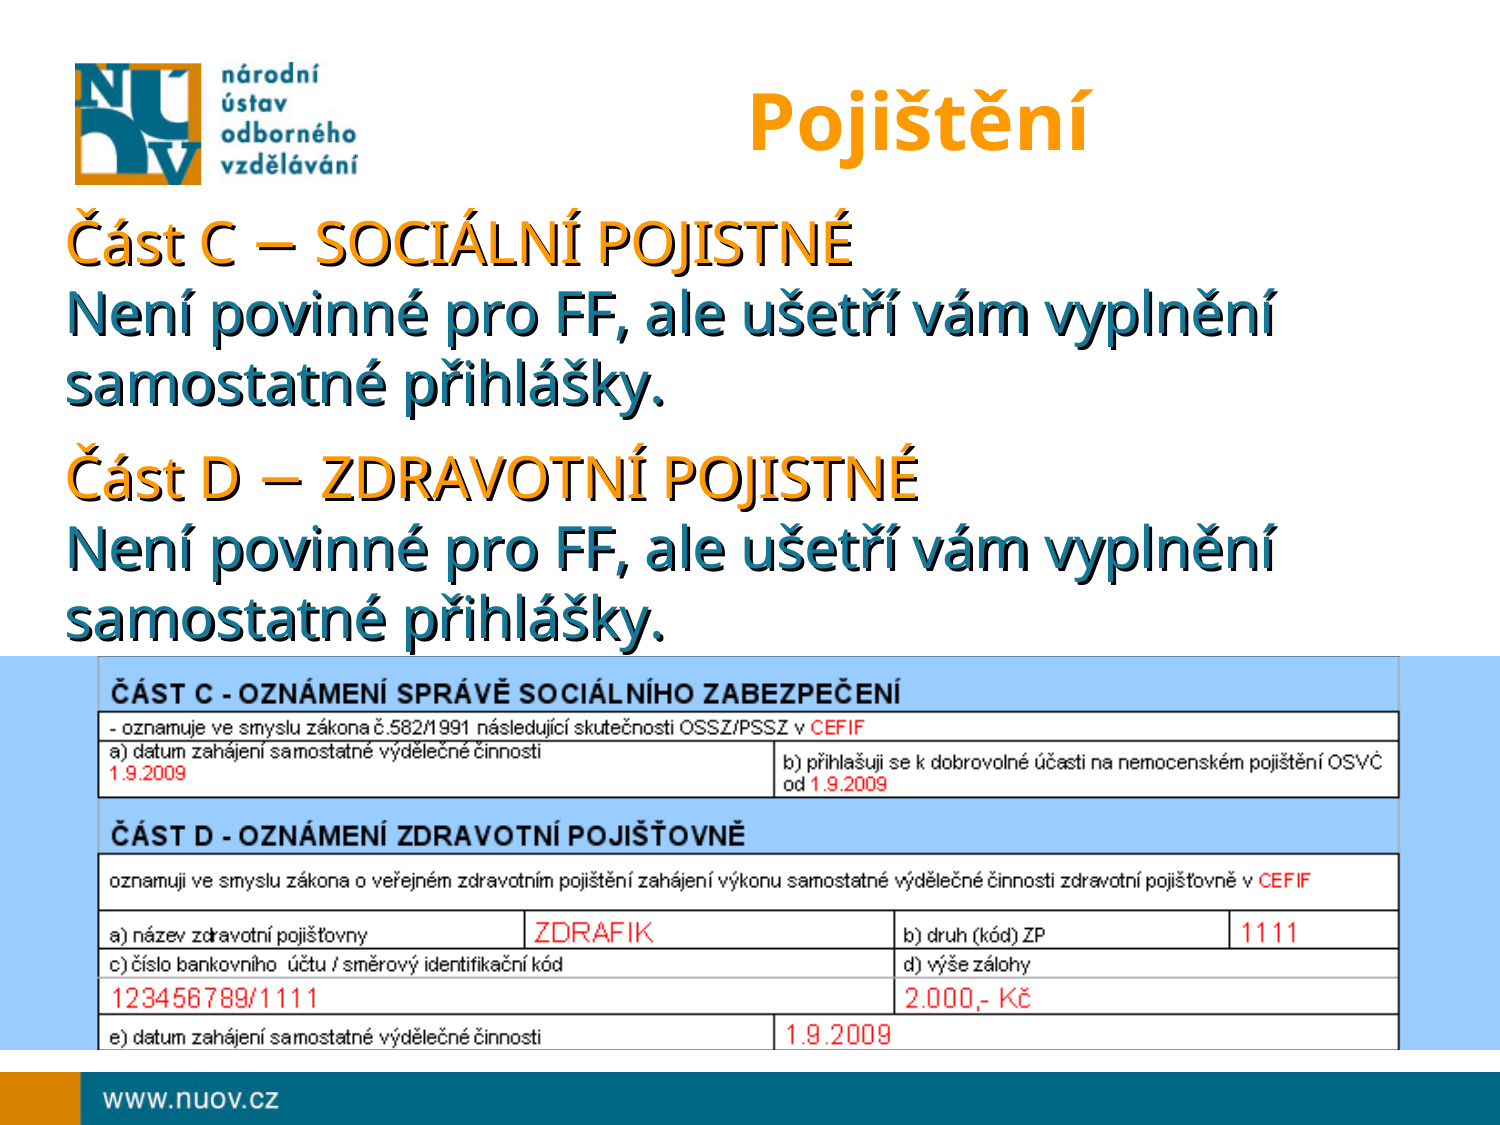

# Pojištění
Část C − SOCIÁLNÍ POJISTNÉ
Není povinné pro FF, ale ušetří vám vyplnění
samostatné přihlášky.
Část D − ZDRAVOTNÍ POJISTNÉ
Není povinné pro FF, ale ušetří vám vyplnění
samostatné přihlášky.